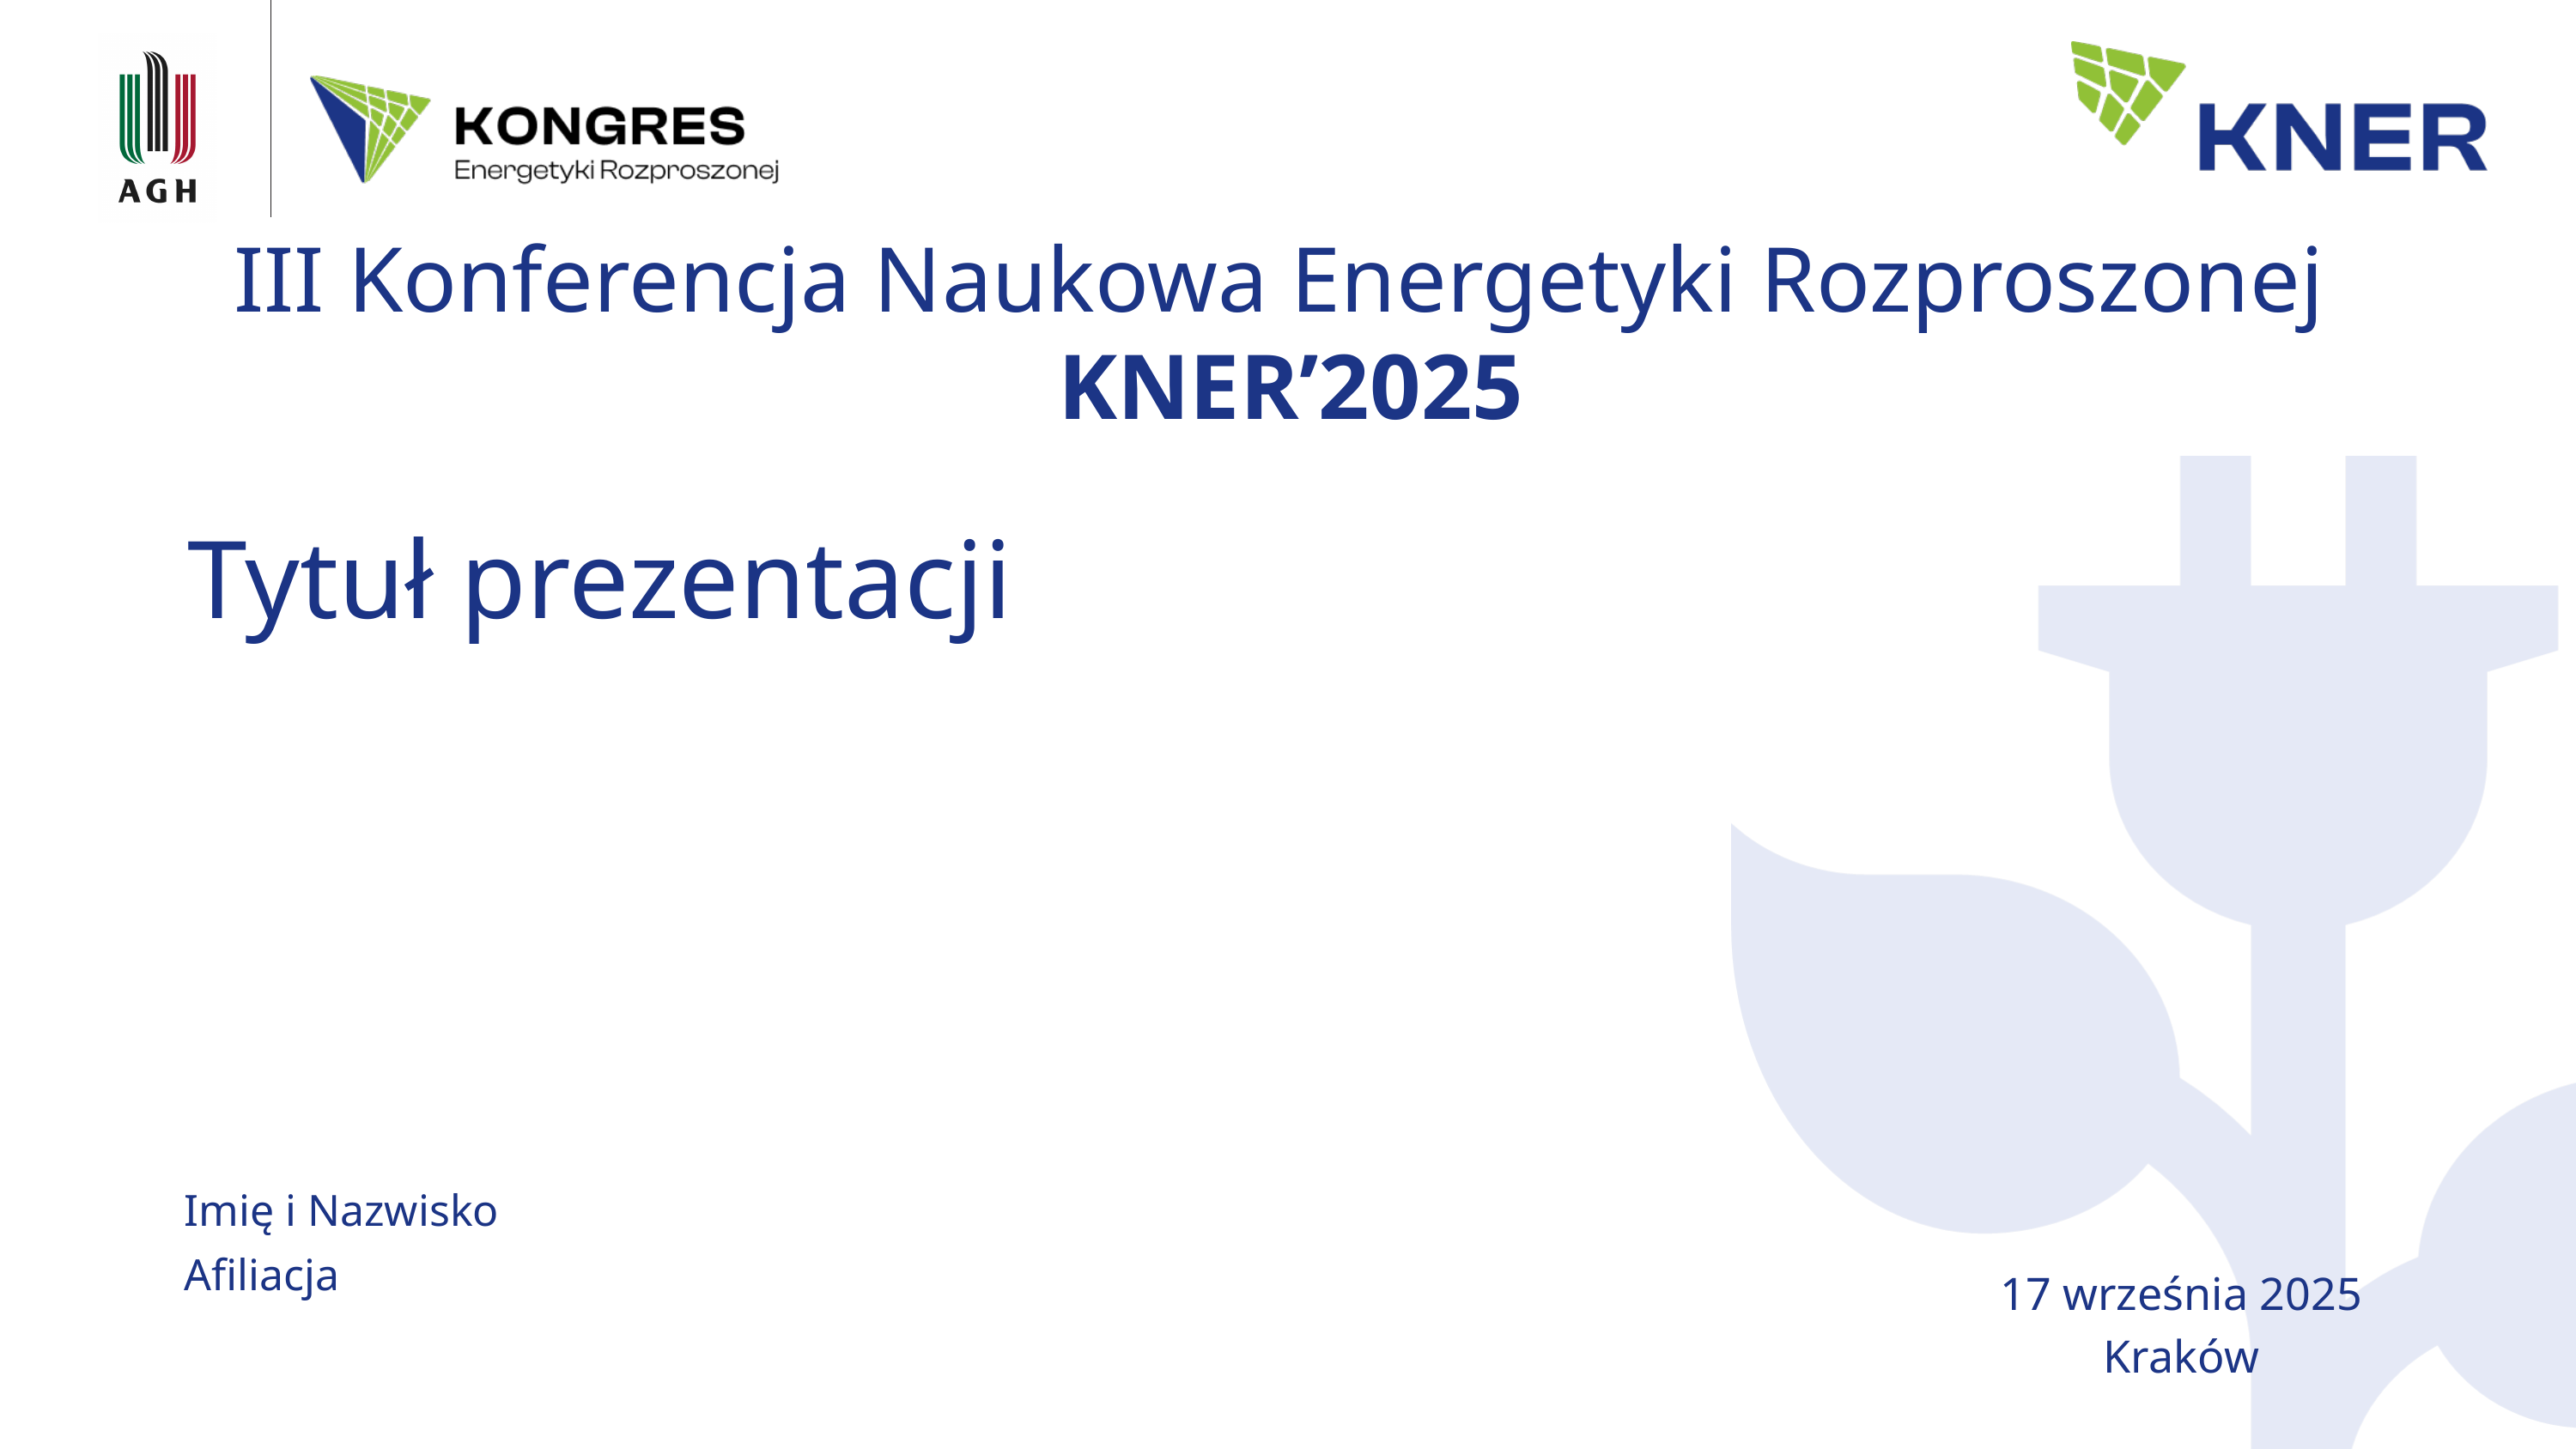

# Tytuł prezentacji
Imię i Nazwisko
Afiliacja